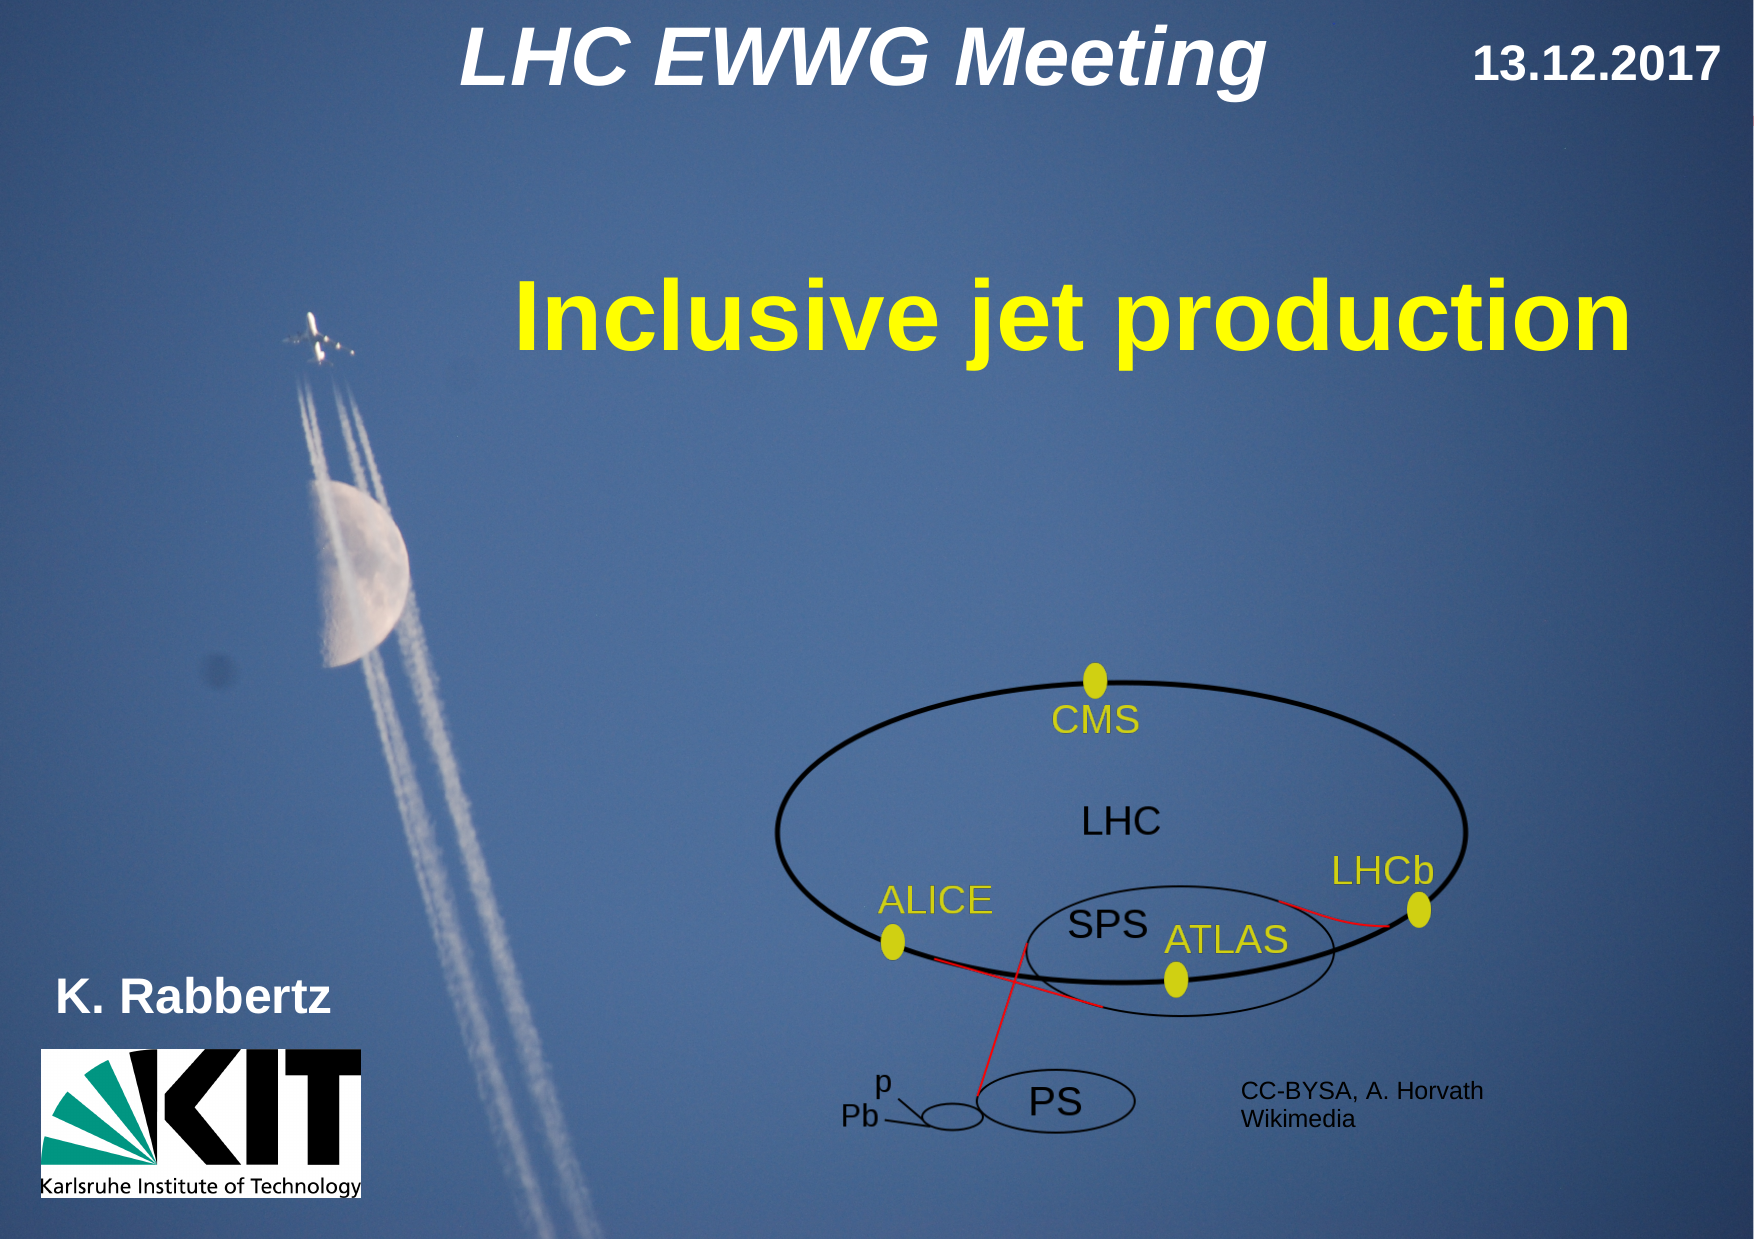

# LHC EWWG Meeting
13.12.2017
Inclusive jet production
K. Rabbertz
CC-BYSA, A. Horvath
Wikimedia